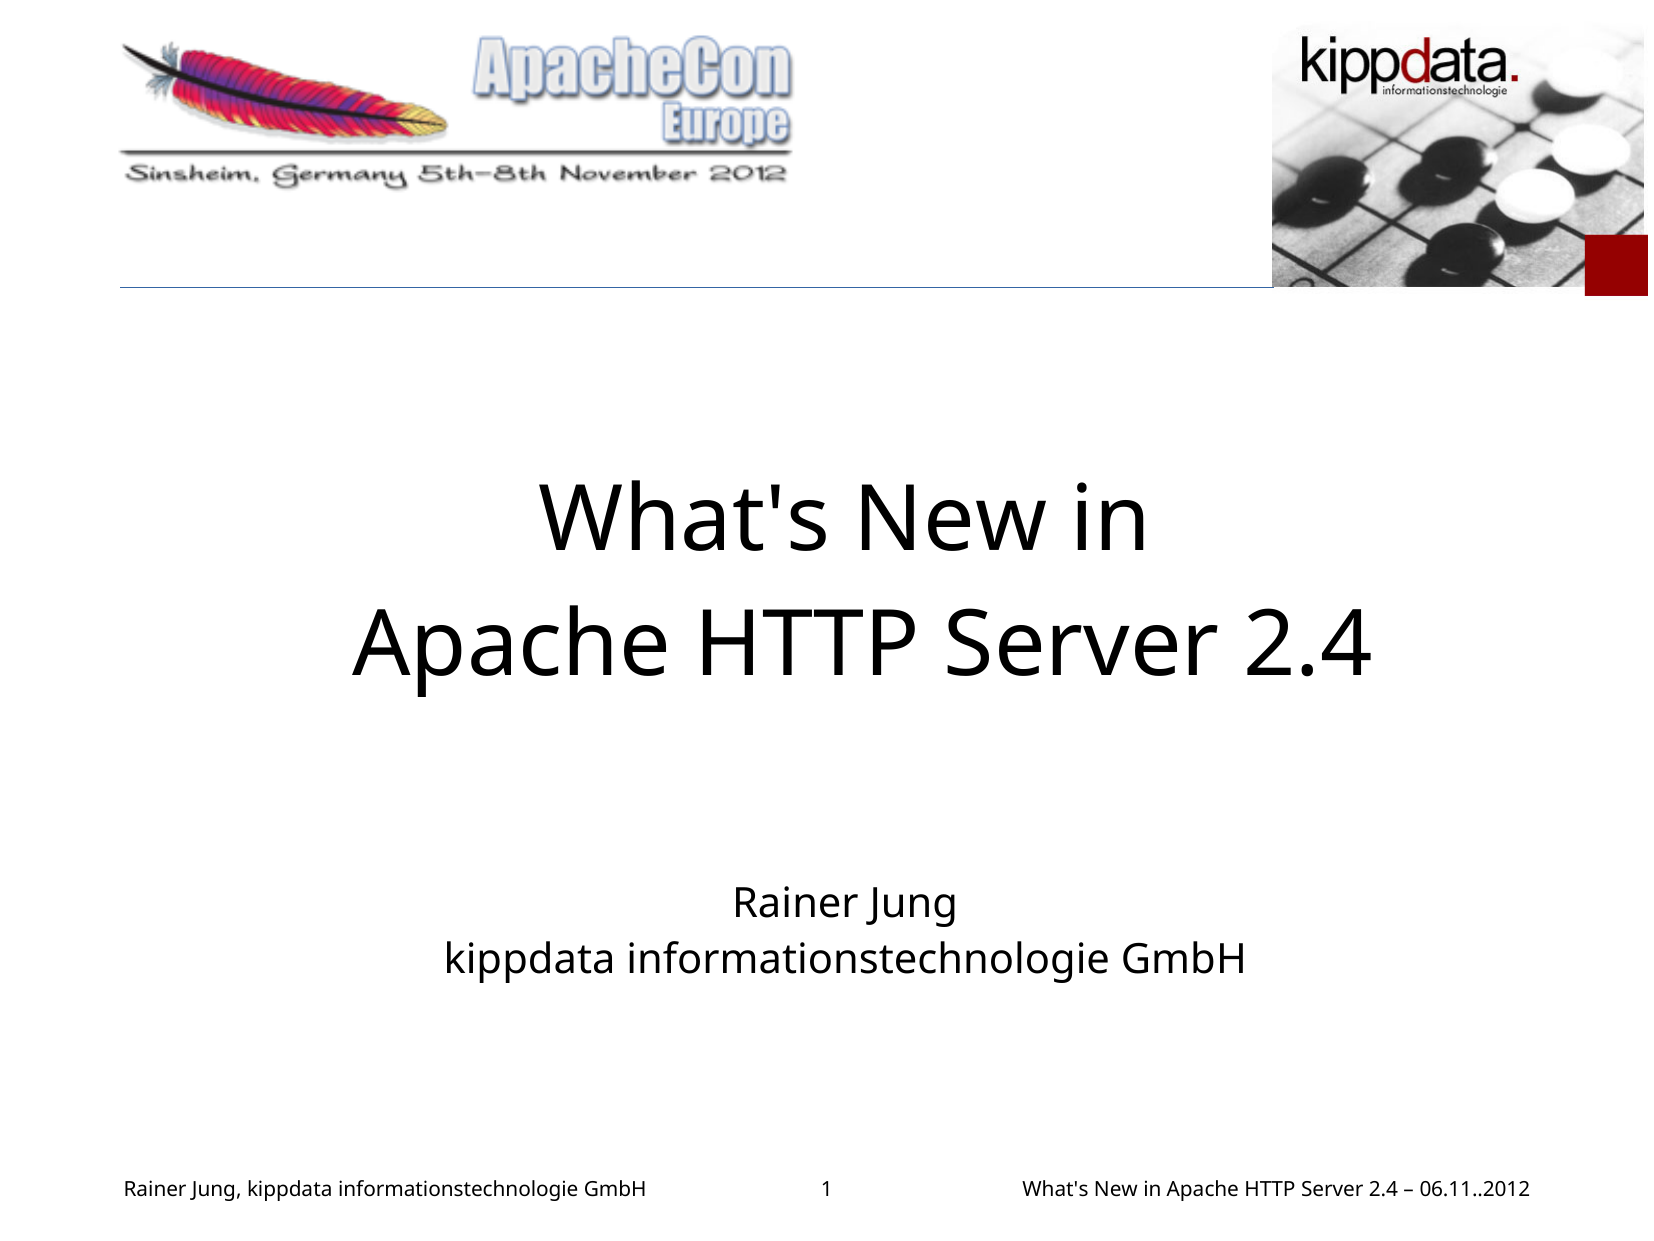

#
What's New in
Apache HTTP Server 2.4
Rainer Jung
kippdata informationstechnologie GmbH